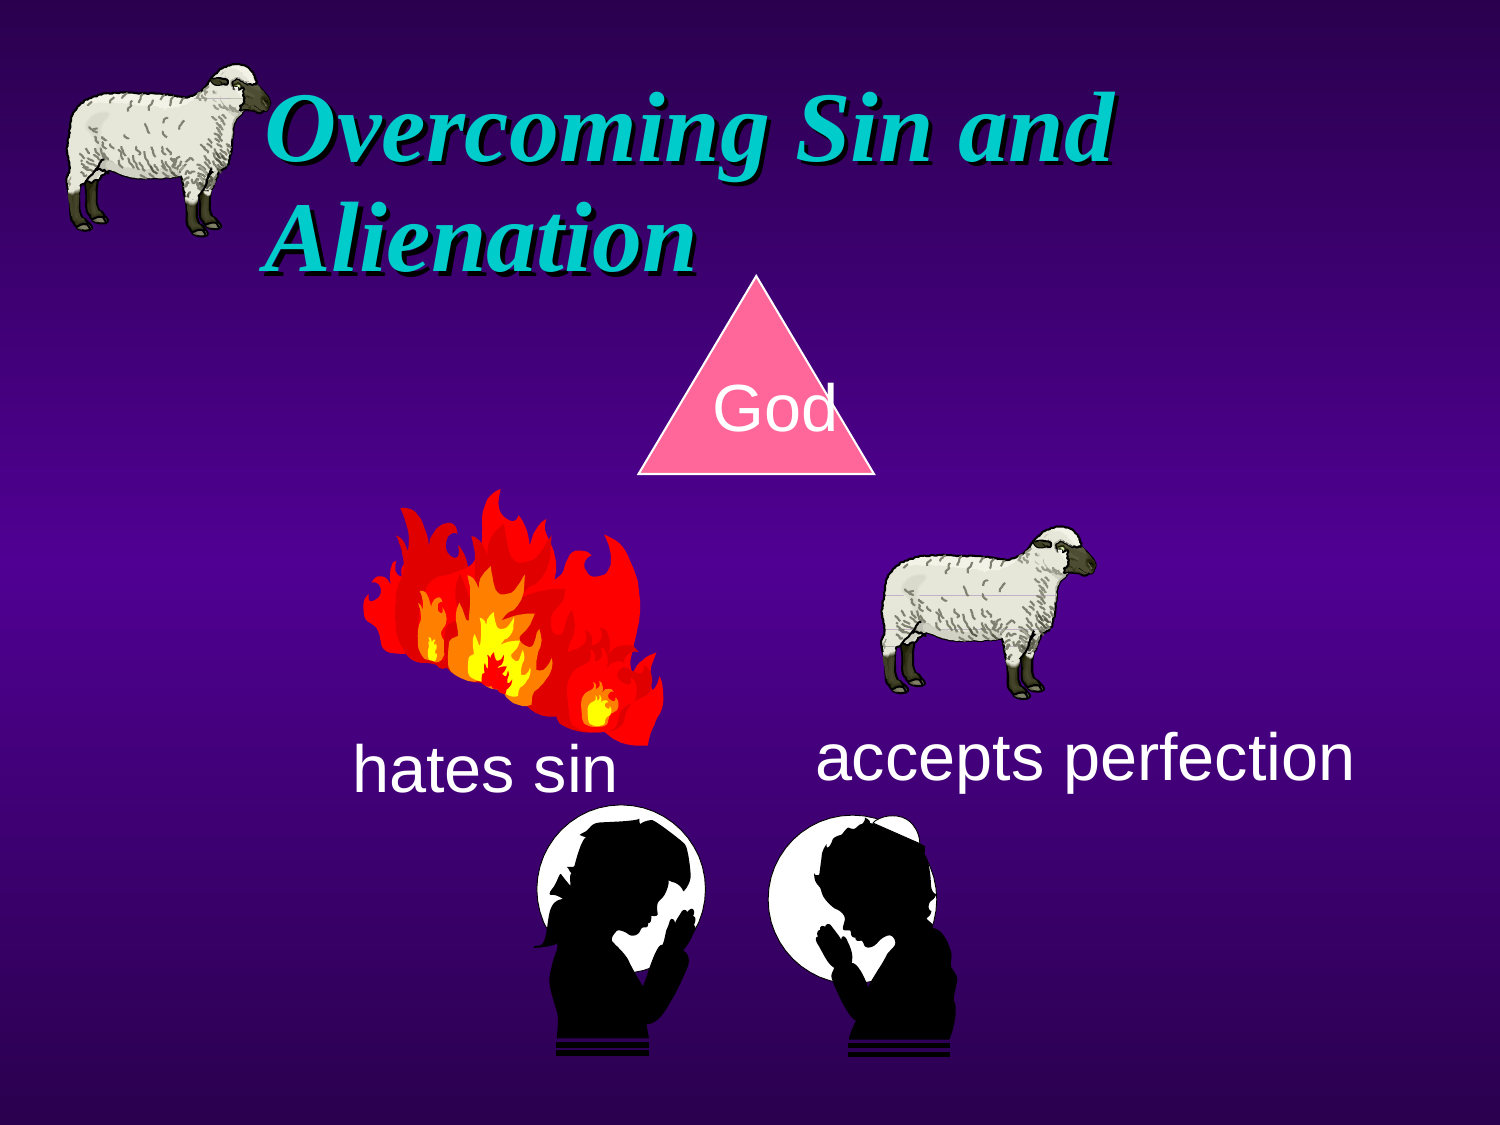

# Overcoming Sin and Alienation
God
accepts perfection
hates sin